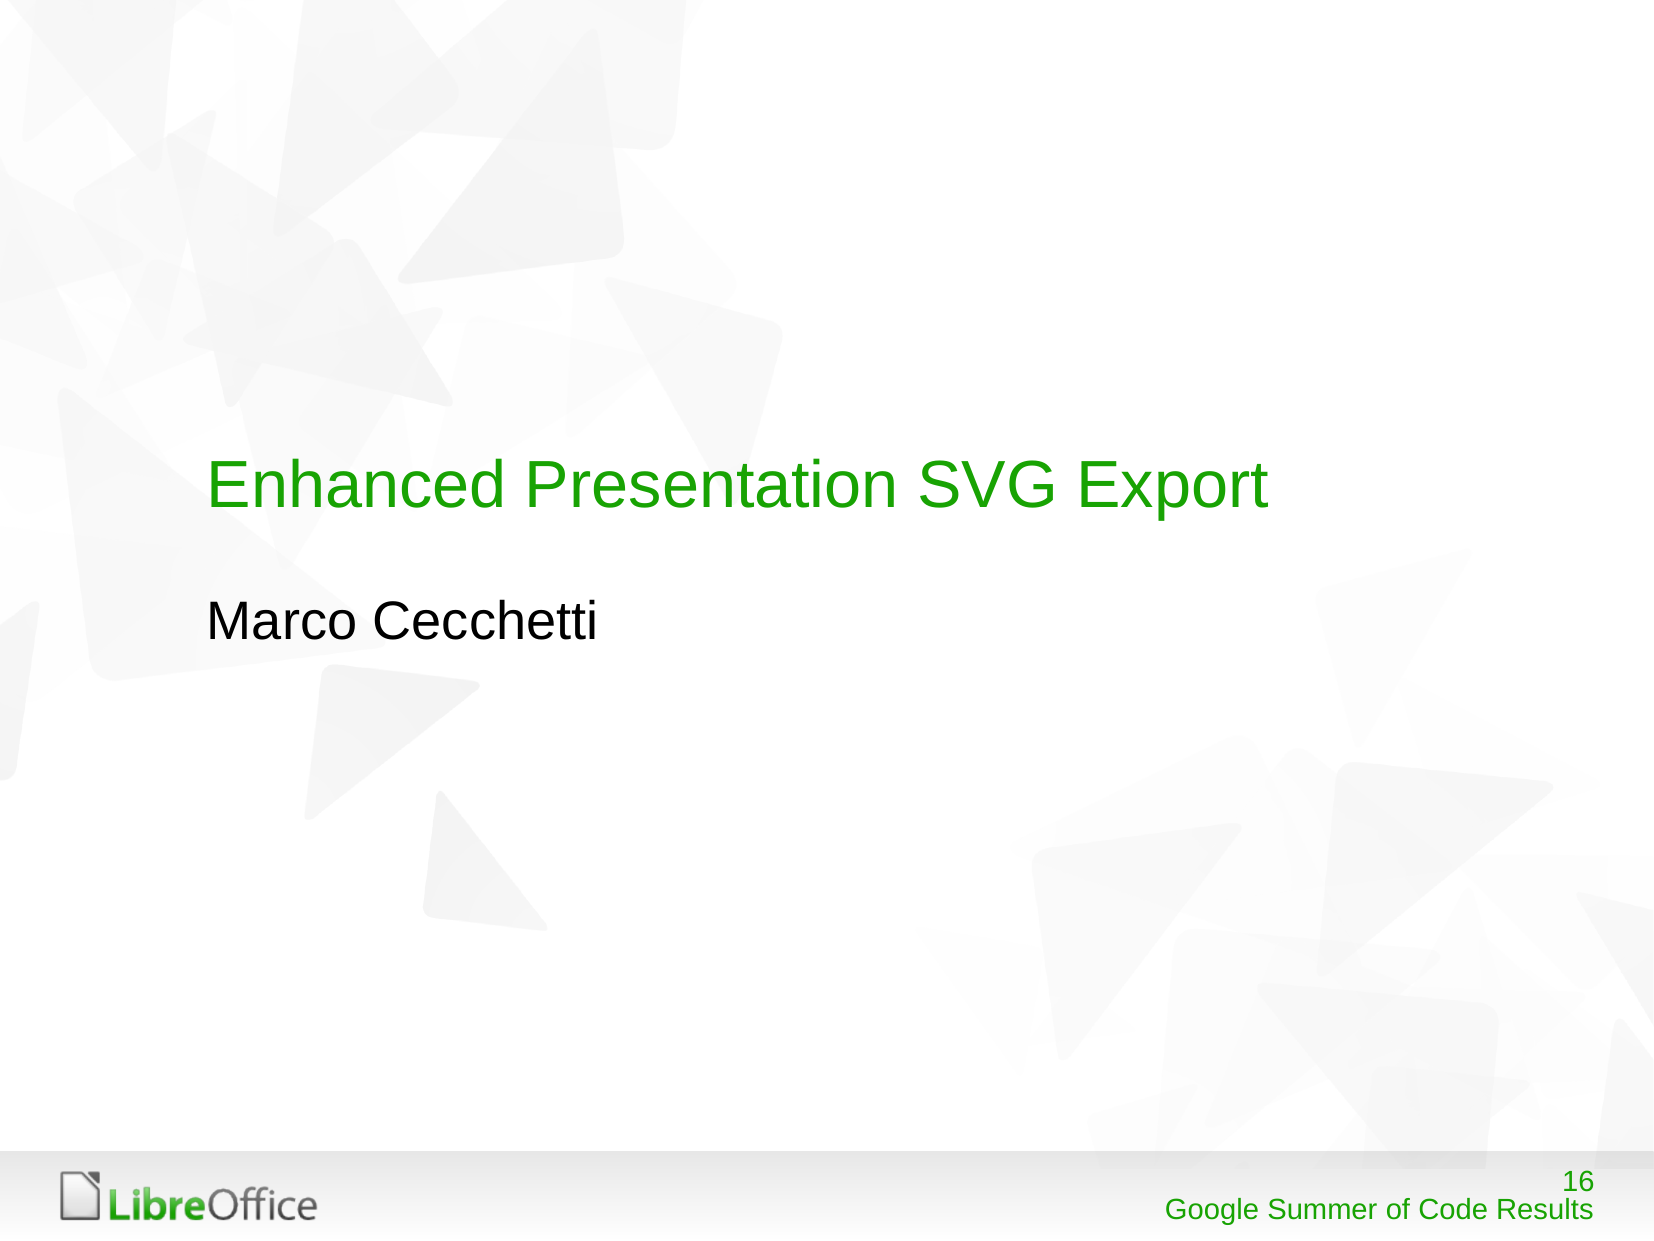

# Enhanced Presentation SVG Export
Marco Cecchetti
16
Google Summer of Code Results